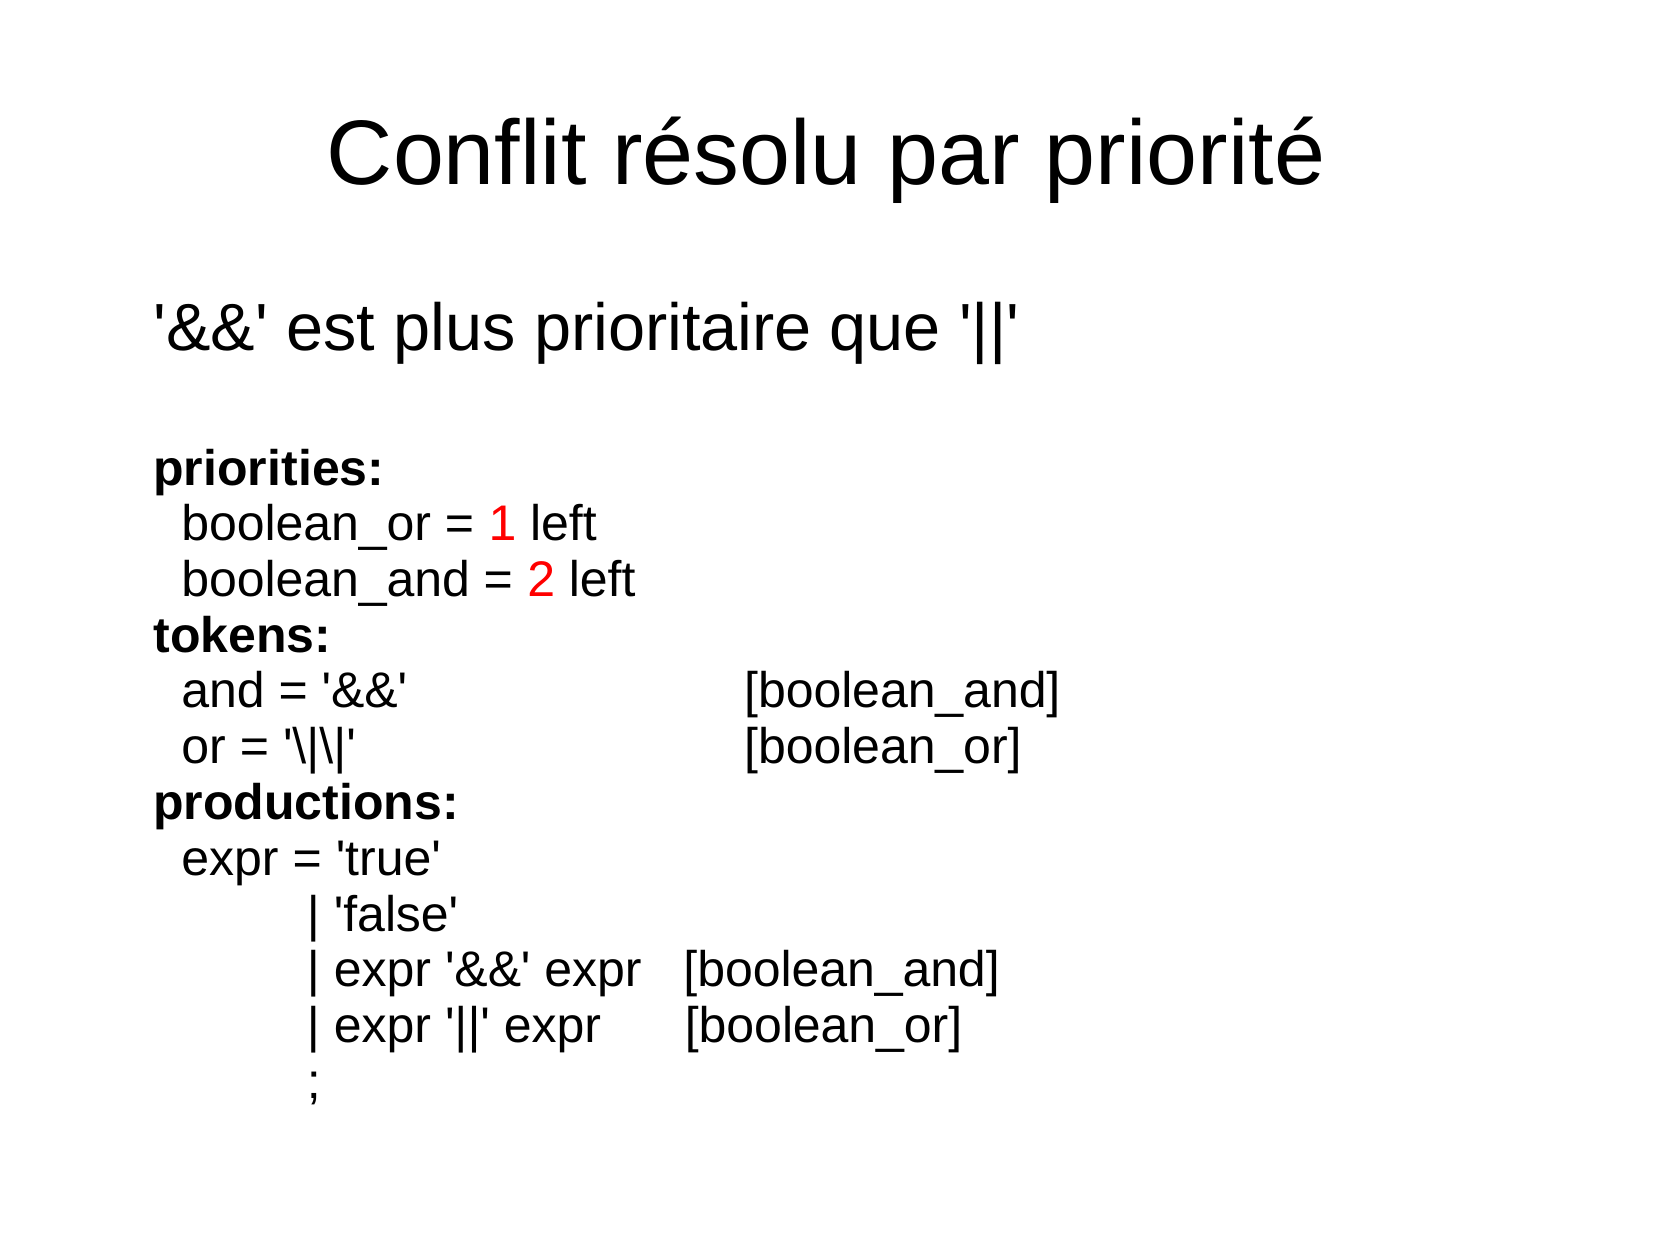

# Conflit résolu par priorité
'&&' est plus prioritaire que '||'
priorities:
 boolean_or = 1 left
 boolean_and = 2 left
tokens:
 and = '&&'					[boolean_and]
 or = '\|\|'						[boolean_or]
productions:
 expr = 'true'
 | 'false'
 | expr '&&' expr [boolean_and]
 | expr '||' expr [boolean_or]
 ;